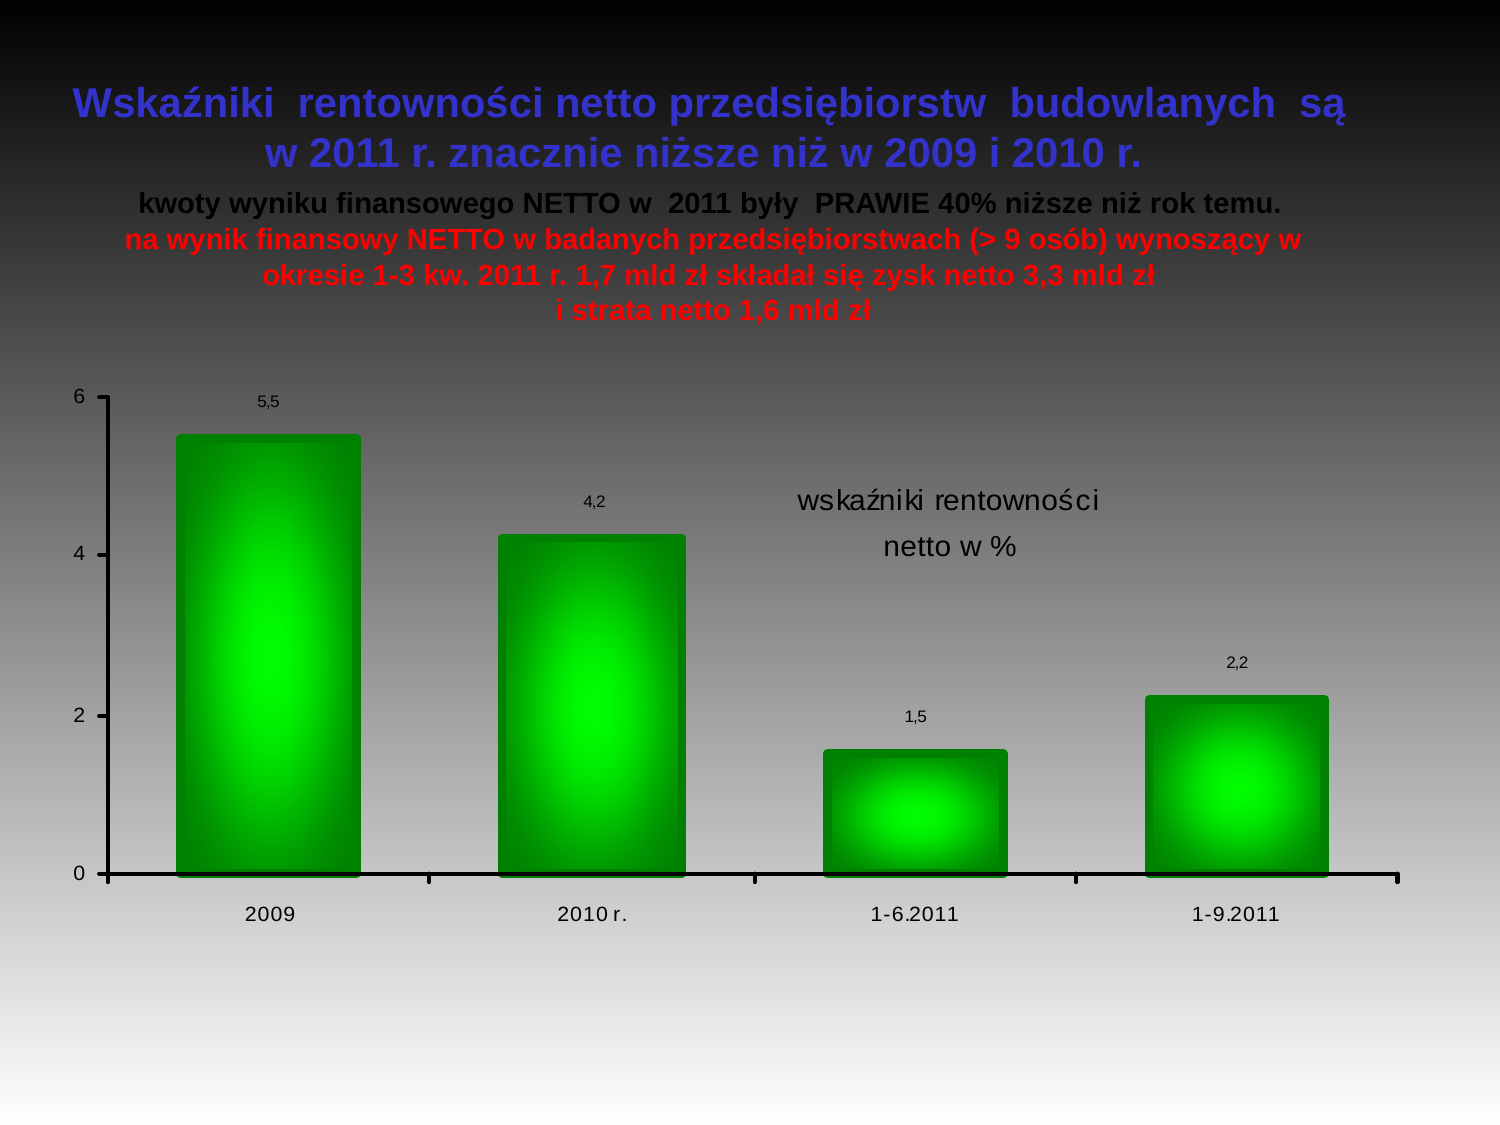

# Wskaźniki rentowności netto przedsiębiorstw budowlanych są w 2011 r. znacznie niższe niż w 2009 i 2010 r. kwoty wyniku finansowego NETTO w 2011 były PRAWIE 40% niższe niż rok temu. na wynik finansowy NETTO w badanych przedsiębiorstwach (> 9 osób) wynoszący w okresie 1-3 kw. 2011 r. 1,7 mld zł składał się zysk netto 3,3 mld zł i strata netto 1,6 mld zł